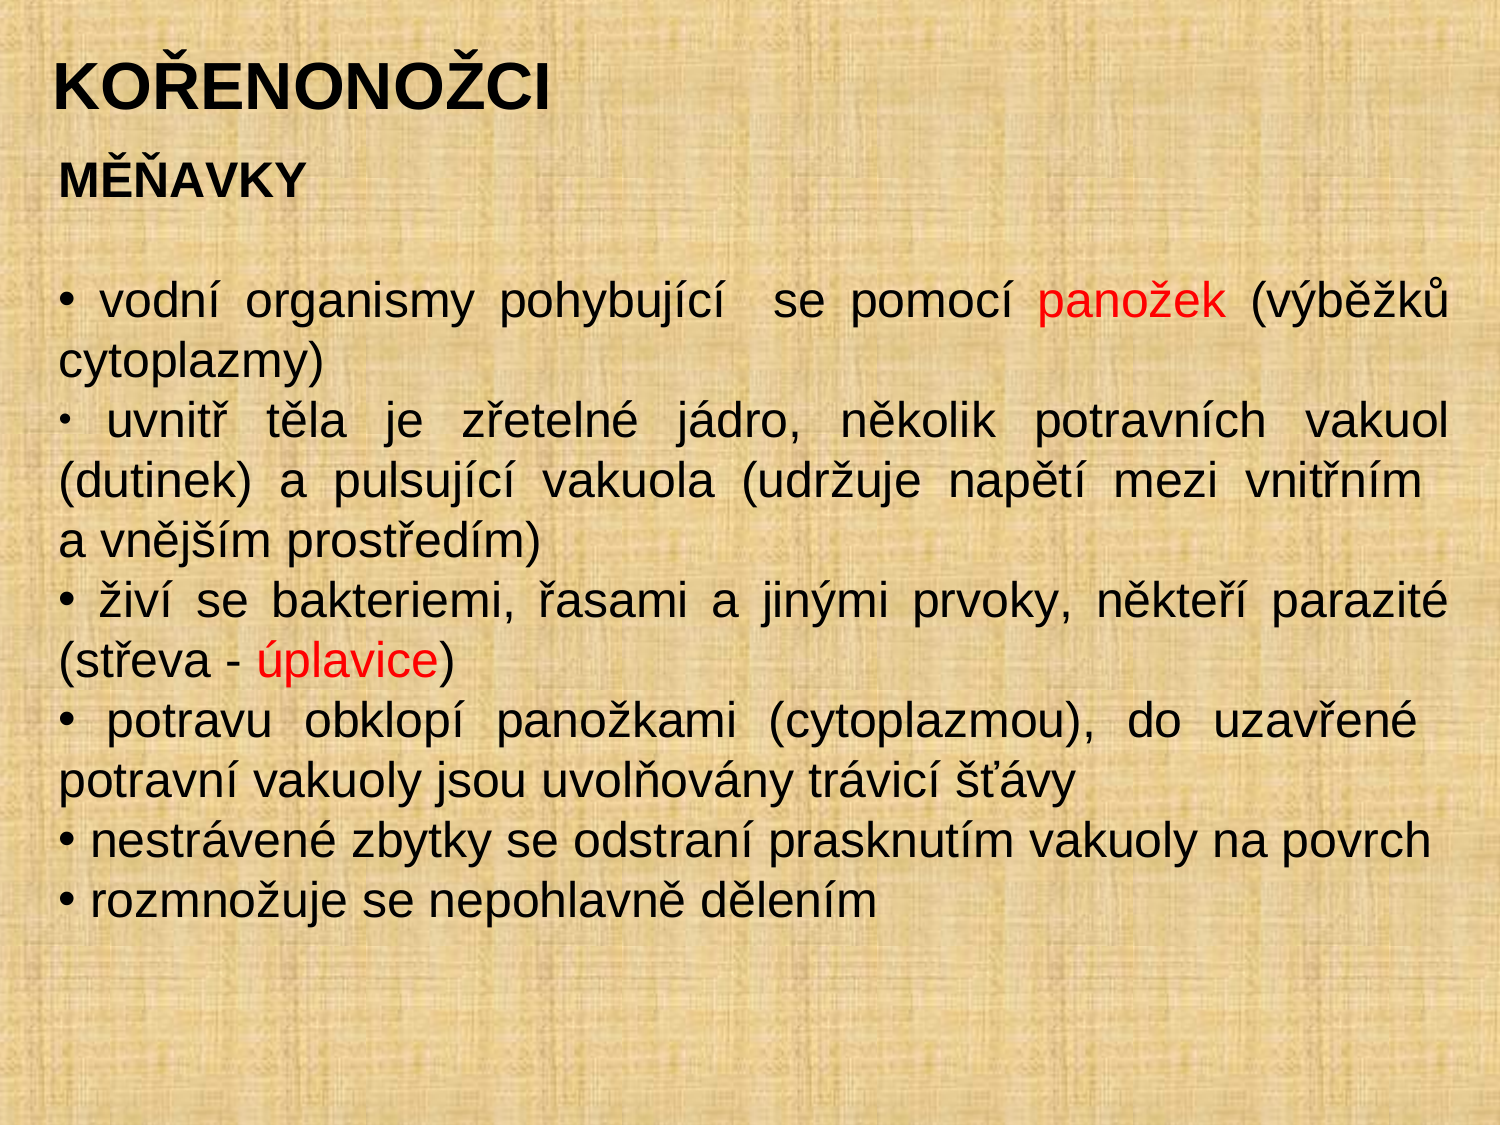

KOŘENONOŽCI
MĚŇAVKY
 vodní organismy pohybující se pomocí panožek (výběžků cytoplazmy)
 uvnitř těla je zřetelné jádro, několik potravních vakuol (dutinek) a pulsující vakuola (udržuje napětí mezi vnitřním
a vnějším prostředím)
 živí se bakteriemi, řasami a jinými prvoky, někteří parazité (střeva - úplavice)
 potravu obklopí panožkami (cytoplazmou), do uzavřené potravní vakuoly jsou uvolňovány trávicí šťávy
 nestrávené zbytky se odstraní prasknutím vakuoly na povrch
 rozmnožuje se nepohlavně dělením